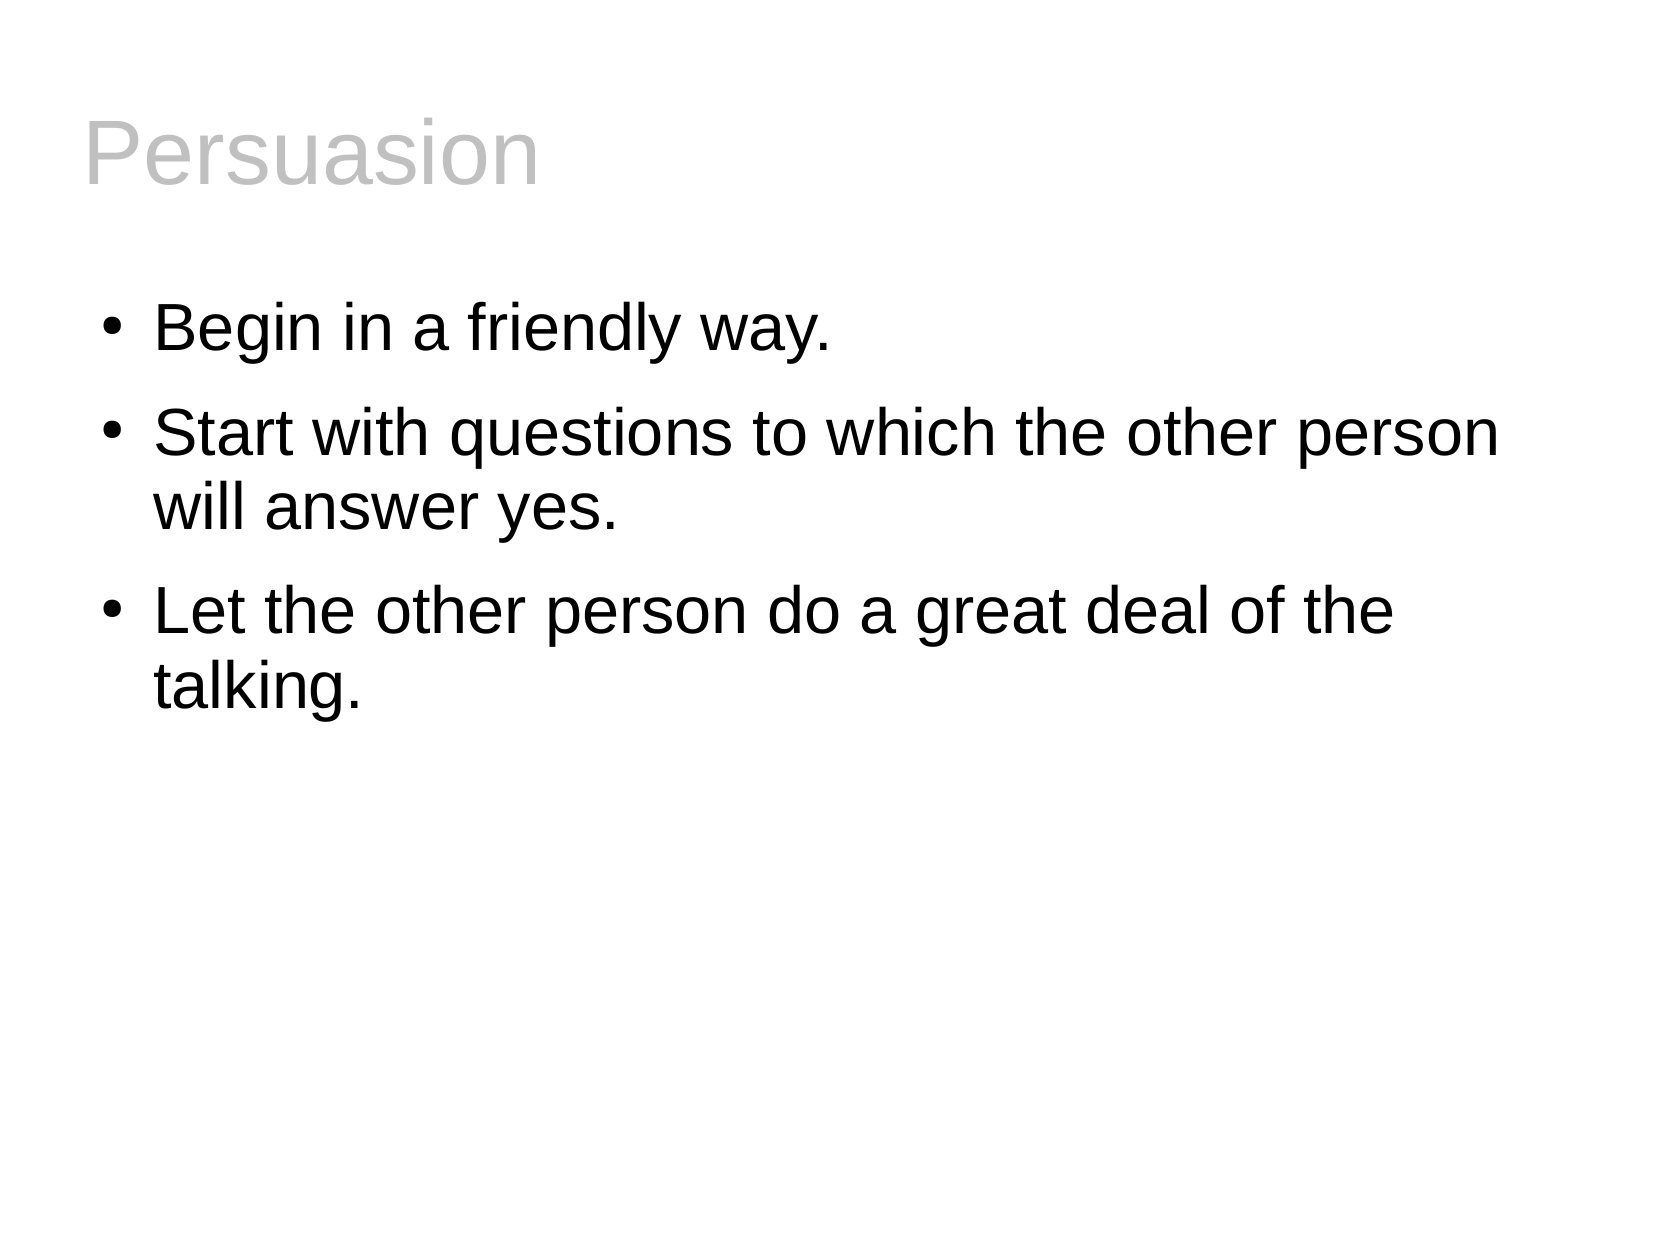

# Persuasion
Begin in a friendly way.
Start with questions to which the other person will answer yes.
Let the other person do a great deal of the talking.